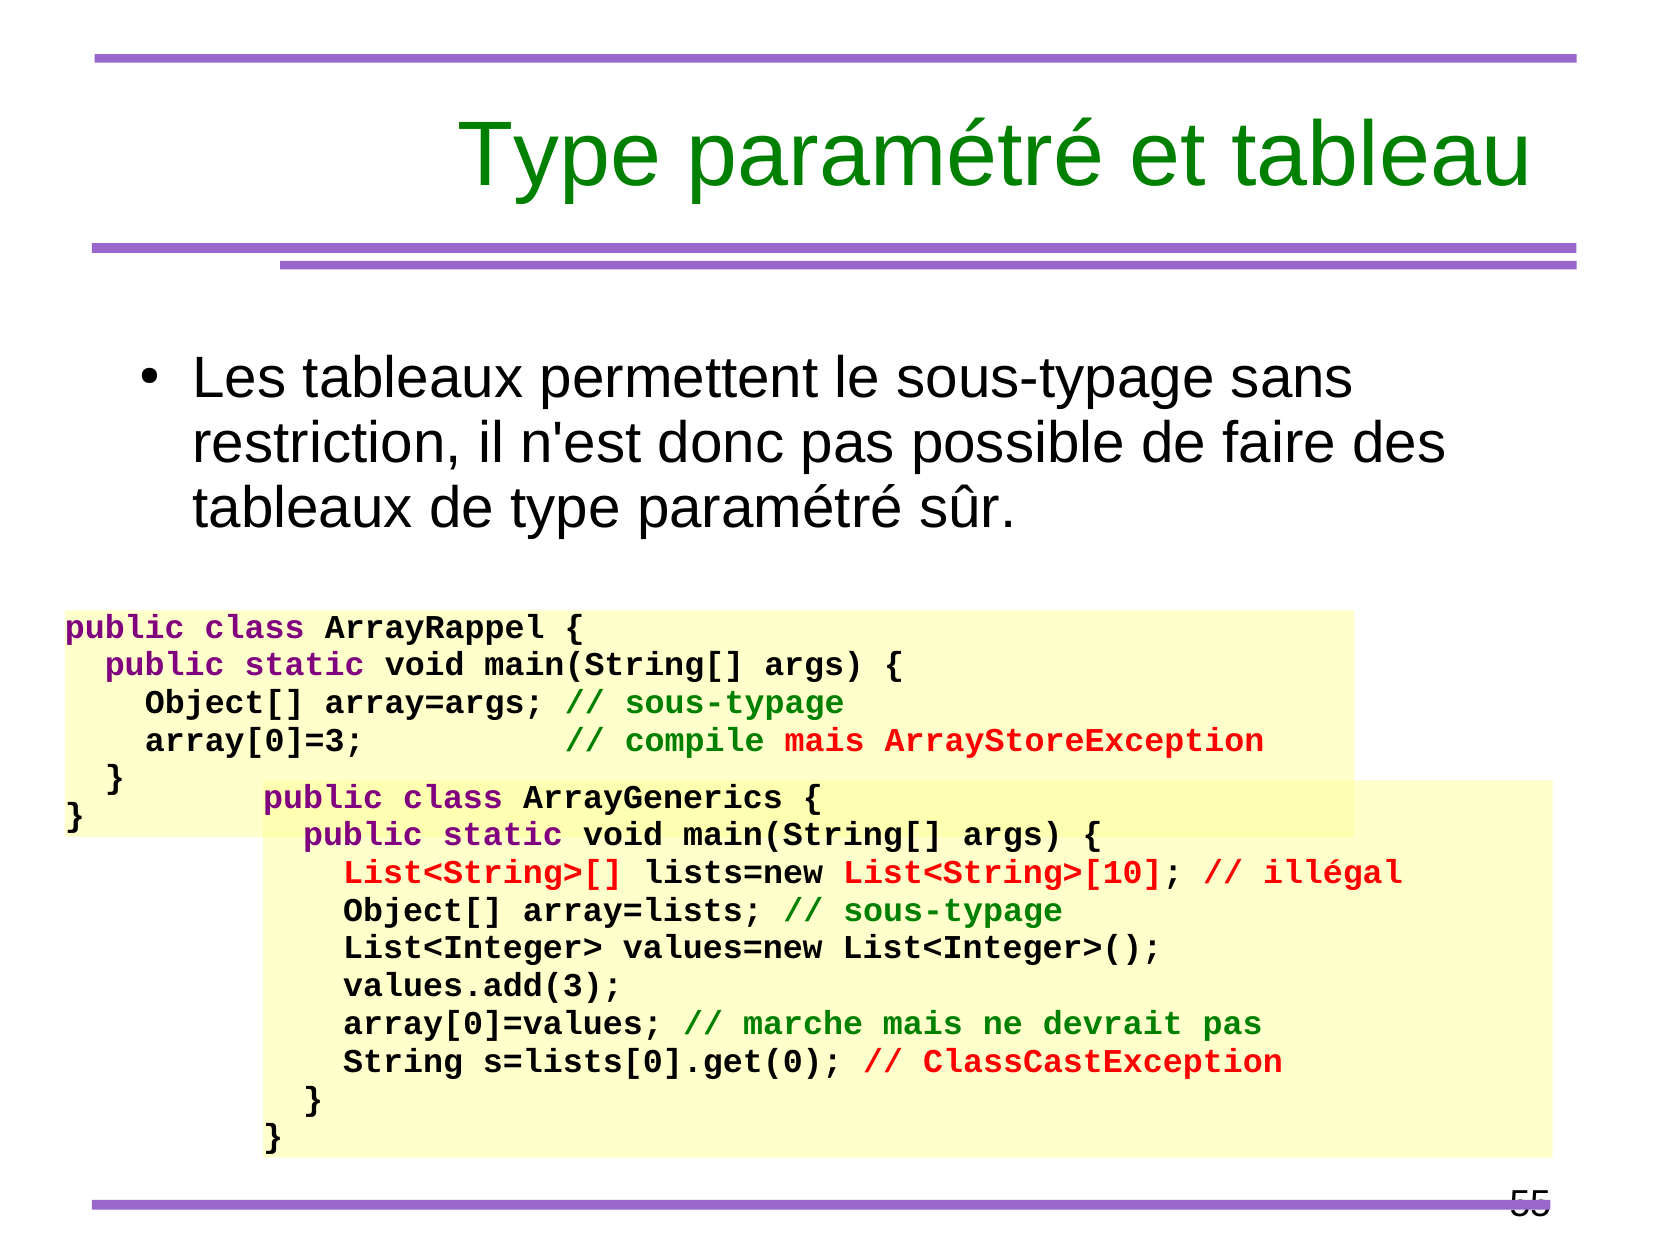

# Type paramétré et tableau
Les tableaux permettent le sous-typage sans restriction, il n'est donc pas possible de faire des tableaux de type paramétré sûr.
public class ArrayRappel {
 public static void main(String[] args) {
 Object[] array=args; // sous-typage
 array[0]=3; // compile mais ArrayStoreException
 }
}
public class ArrayGenerics {
 public static void main(String[] args) {
 List<String>[] lists=new List<String>[10]; // illégal
 Object[] array=lists; // sous-typage
 List<Integer> values=new List<Integer>();
 values.add(3);
 array[0]=values; // marche mais ne devrait pas
 String s=lists[0].get(0); // ClassCastException
 }
}